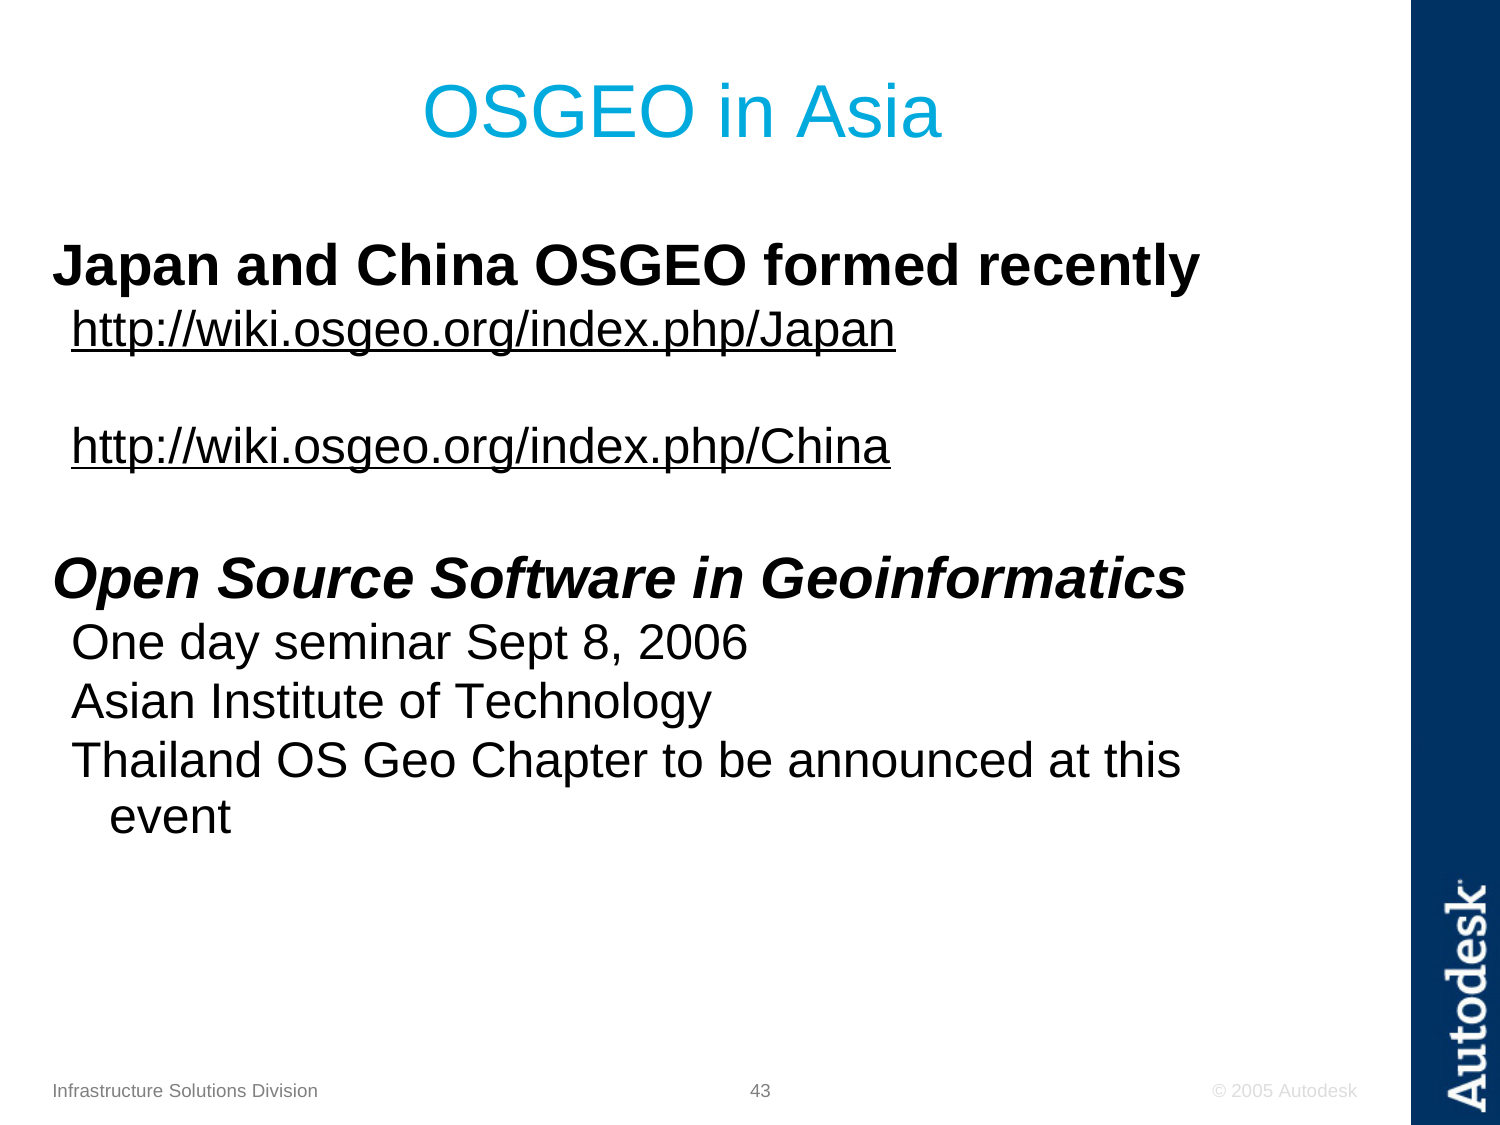

# OSGEO in Asia
Japan and China OSGEO formed recently
http://wiki.osgeo.org/index.php/Japan
http://wiki.osgeo.org/index.php/China
Open Source Software in Geoinformatics
One day seminar Sept 8, 2006
Asian Institute of Technology
Thailand OS Geo Chapter to be announced at this event